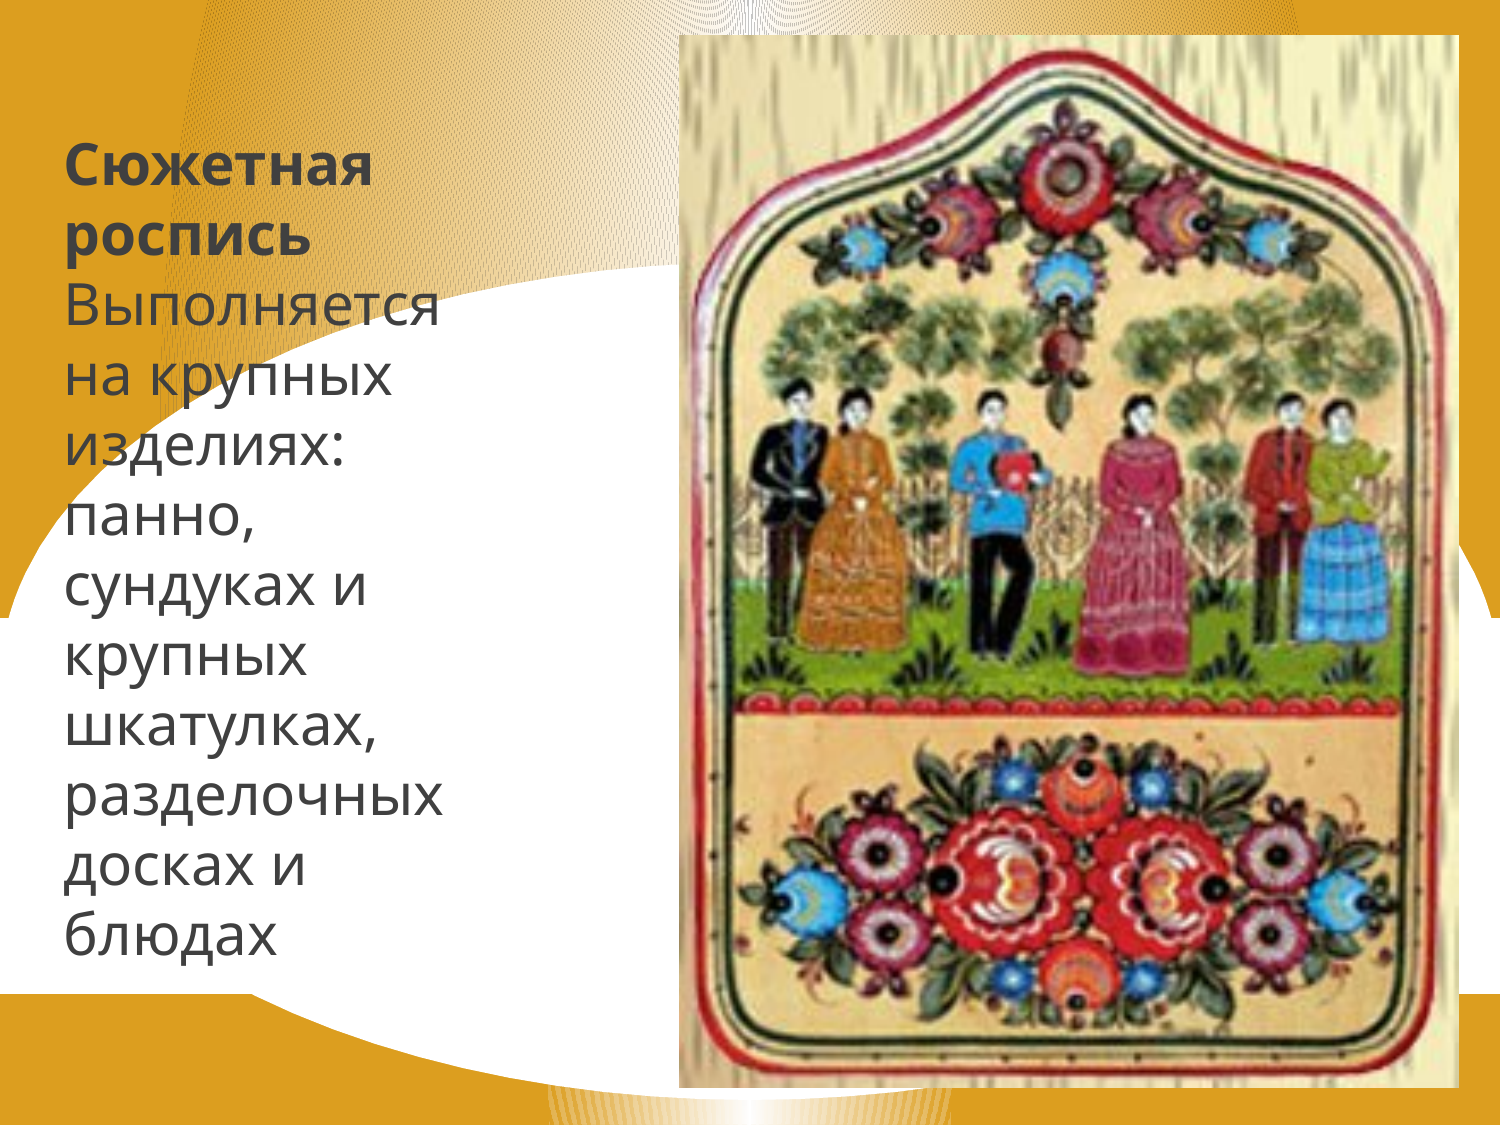

# Сюжетная роспись Выполняется на крупных изделиях: панно, сундуках и крупных шкатулках, разделочных досках и блюдах